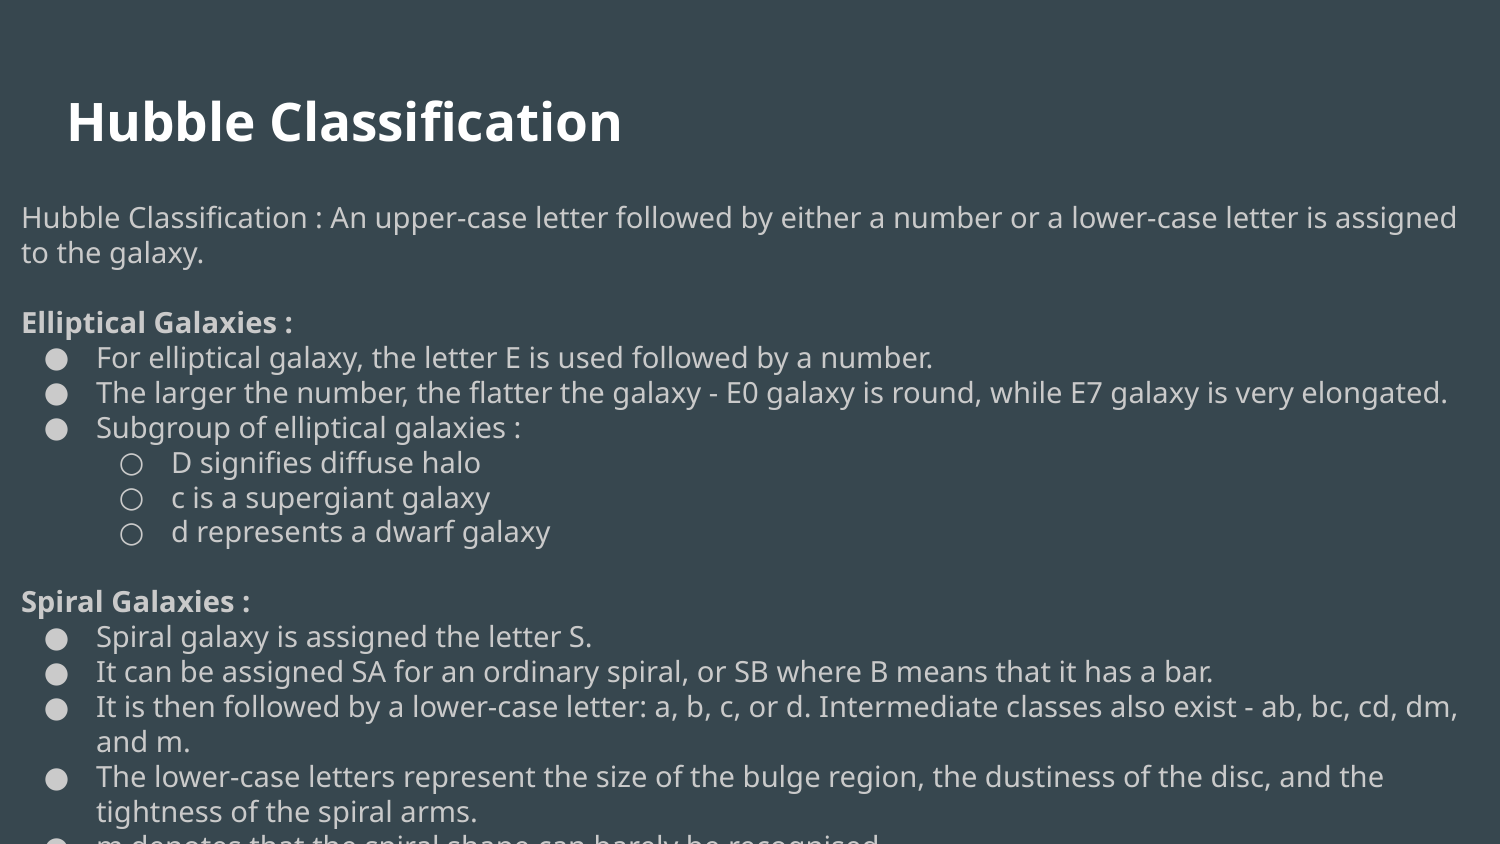

# Hubble Classification
Hubble Classification : An upper-case letter followed by either a number or a lower-case letter is assigned to the galaxy.
Elliptical Galaxies :
For elliptical galaxy, the letter E is used followed by a number.
The larger the number, the flatter the galaxy - E0 galaxy is round, while E7 galaxy is very elongated.
Subgroup of elliptical galaxies :
D signifies diffuse halo
c is a supergiant galaxy
d represents a dwarf galaxy
Spiral Galaxies :
Spiral galaxy is assigned the letter S.
It can be assigned SA for an ordinary spiral, or SB where B means that it has a bar.
It is then followed by a lower-case letter: a, b, c, or d. Intermediate classes also exist - ab, bc, cd, dm, and m.
The lower-case letters represent the size of the bulge region, the dustiness of the disc, and the tightness of the spiral arms.
m denotes that the spiral shape can barely be recognised..